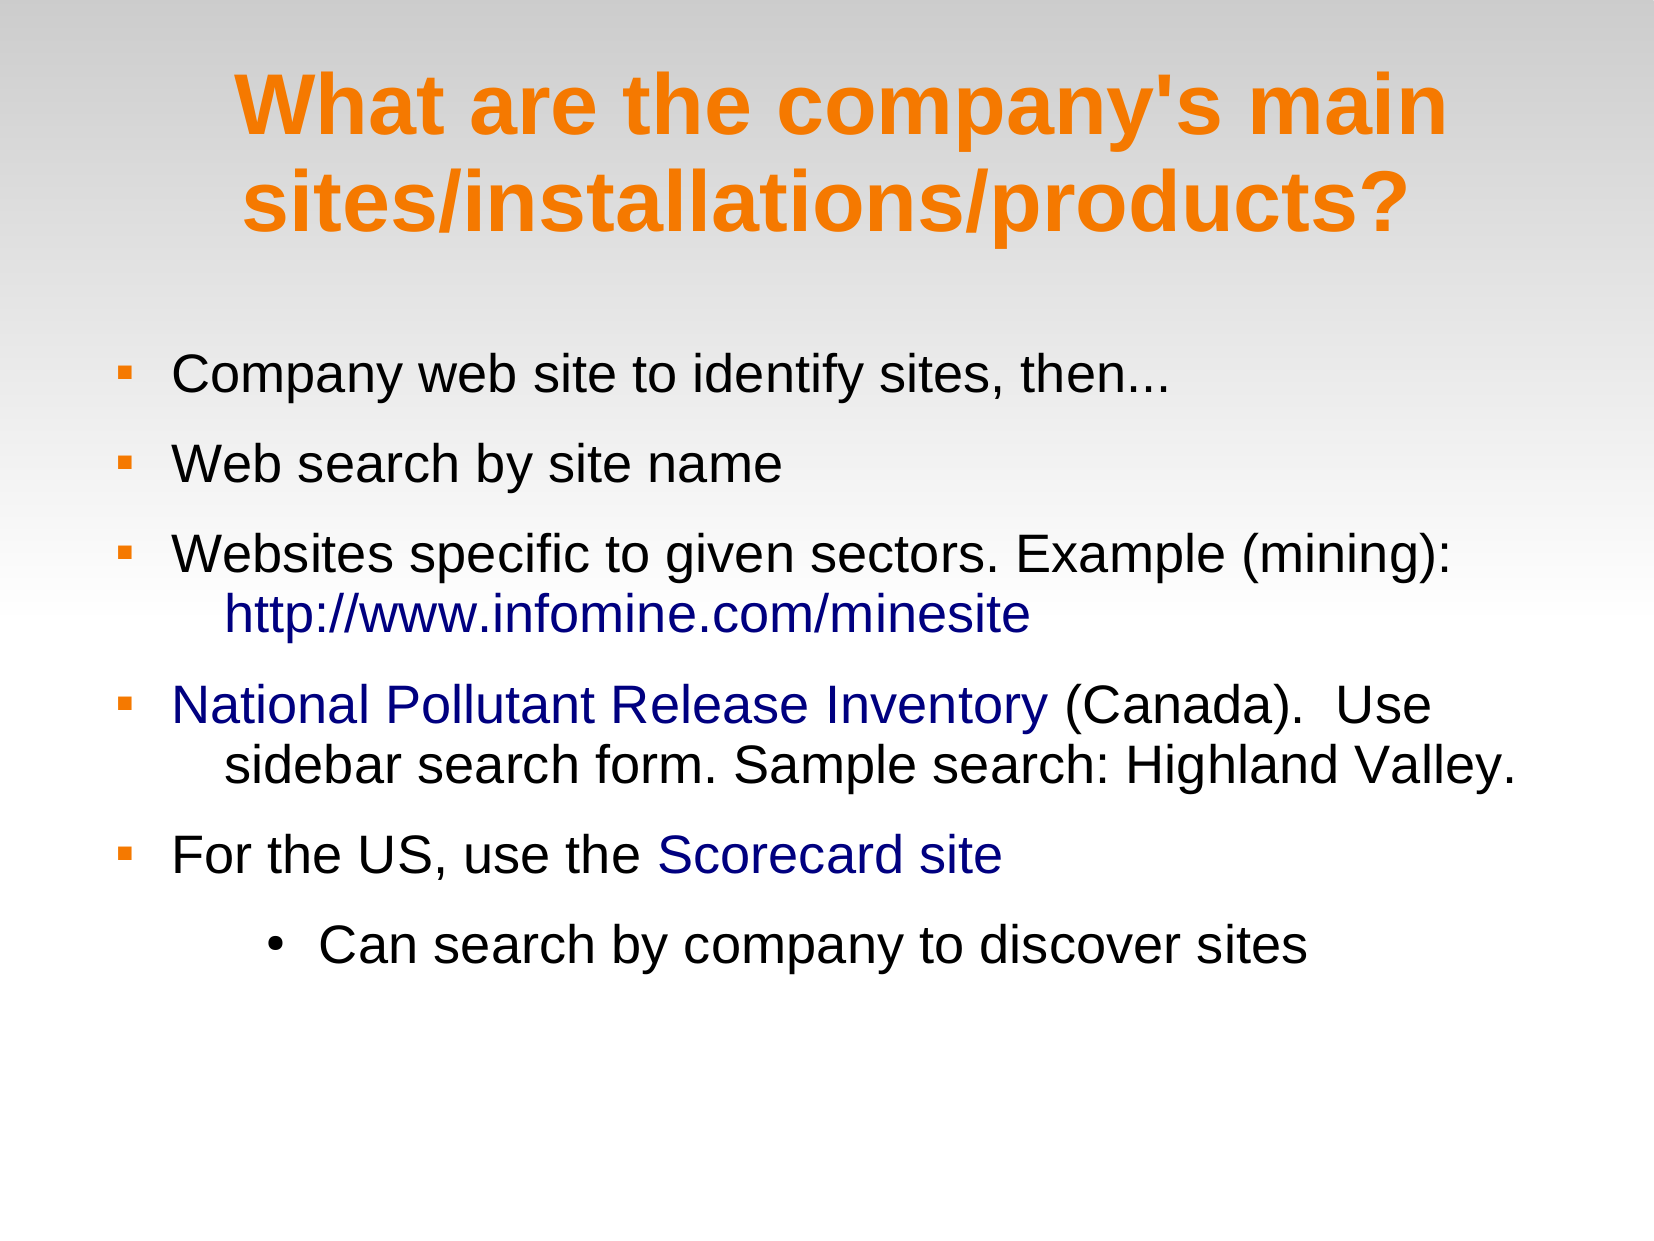

# What are the company's main sites/installations/products?
Company web site to identify sites, then...
Web search by site name
Websites specific to given sectors. Example (mining): http://www.infomine.com/minesite
National Pollutant Release Inventory (Canada). Use sidebar search form. Sample search: Highland Valley.
For the US, use the Scorecard site
Can search by company to discover sites